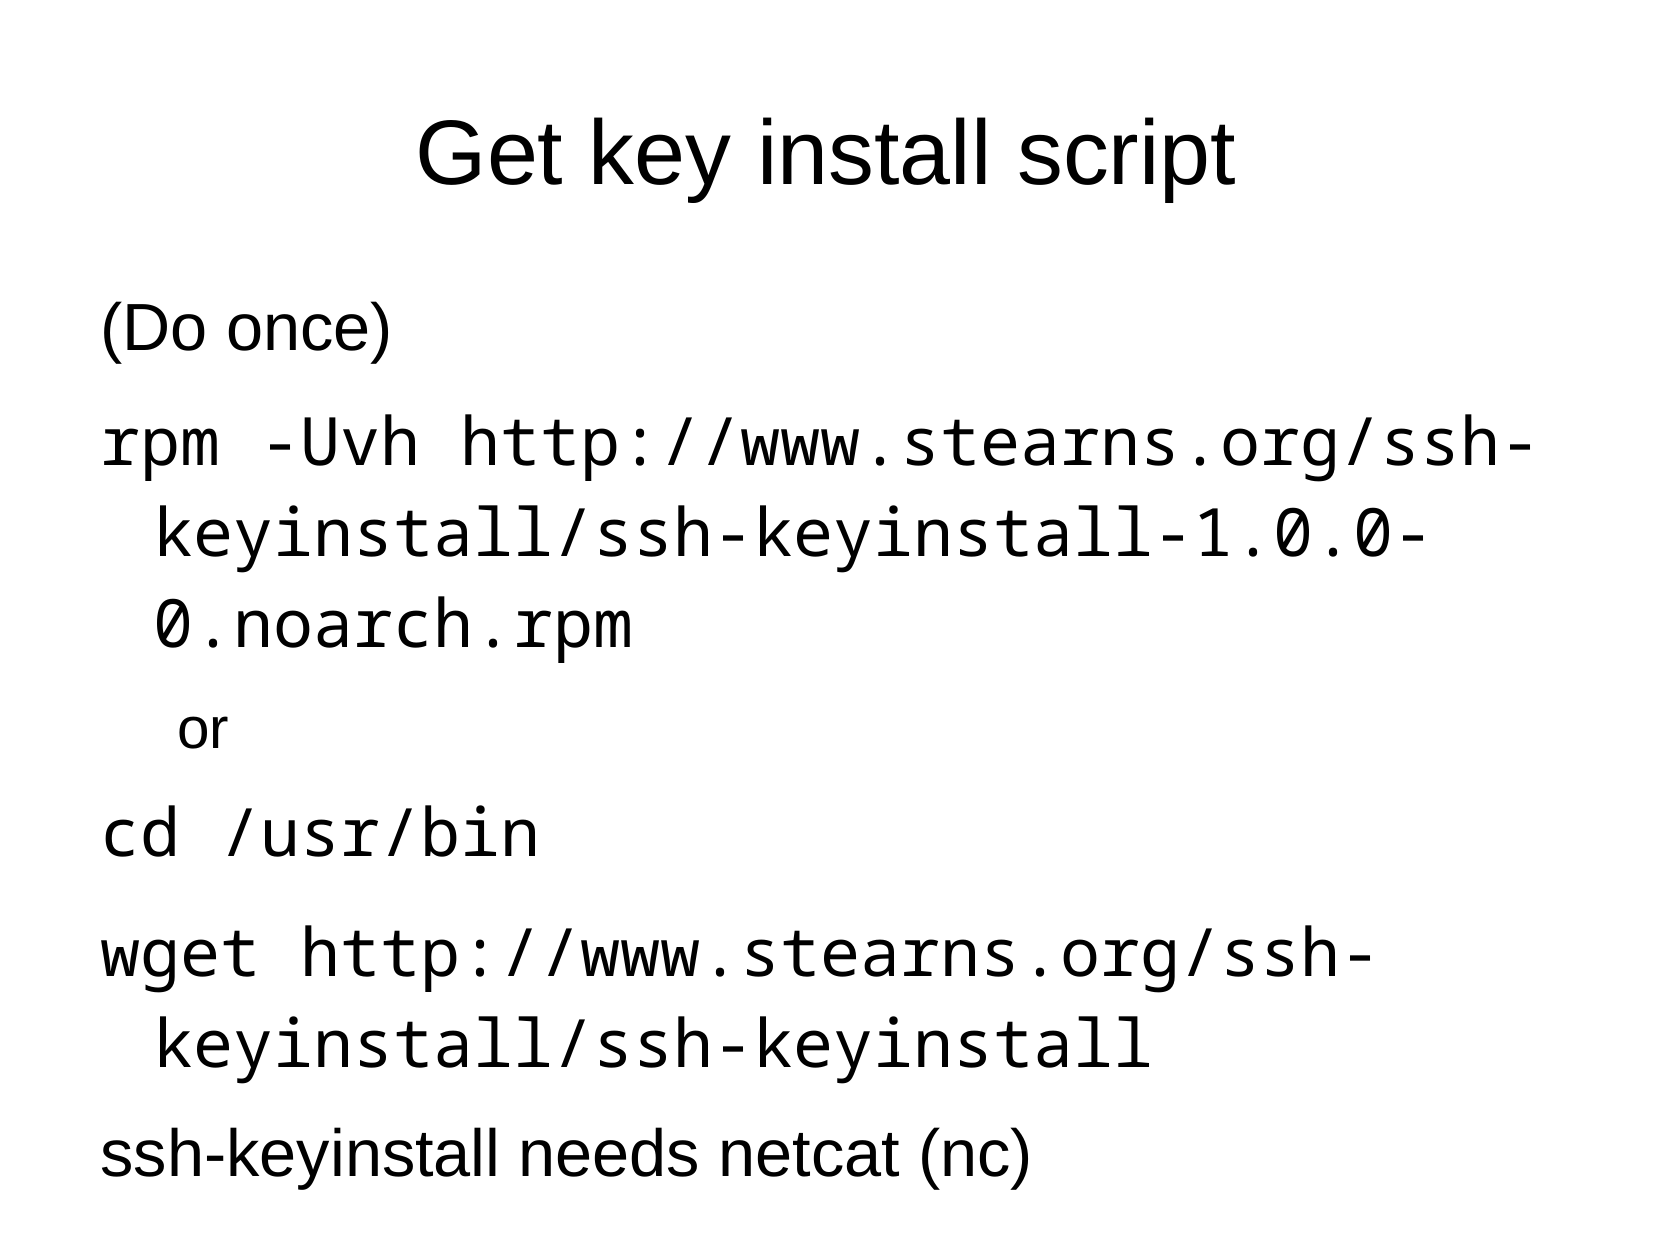

# Get key install script
(Do once)
rpm -Uvh http://www.stearns.org/ssh-keyinstall/ssh-keyinstall-1.0.0-0.noarch.rpm
or
cd /usr/bin
wget http://www.stearns.org/ssh-keyinstall/ssh-keyinstall
ssh-keyinstall needs netcat (nc)